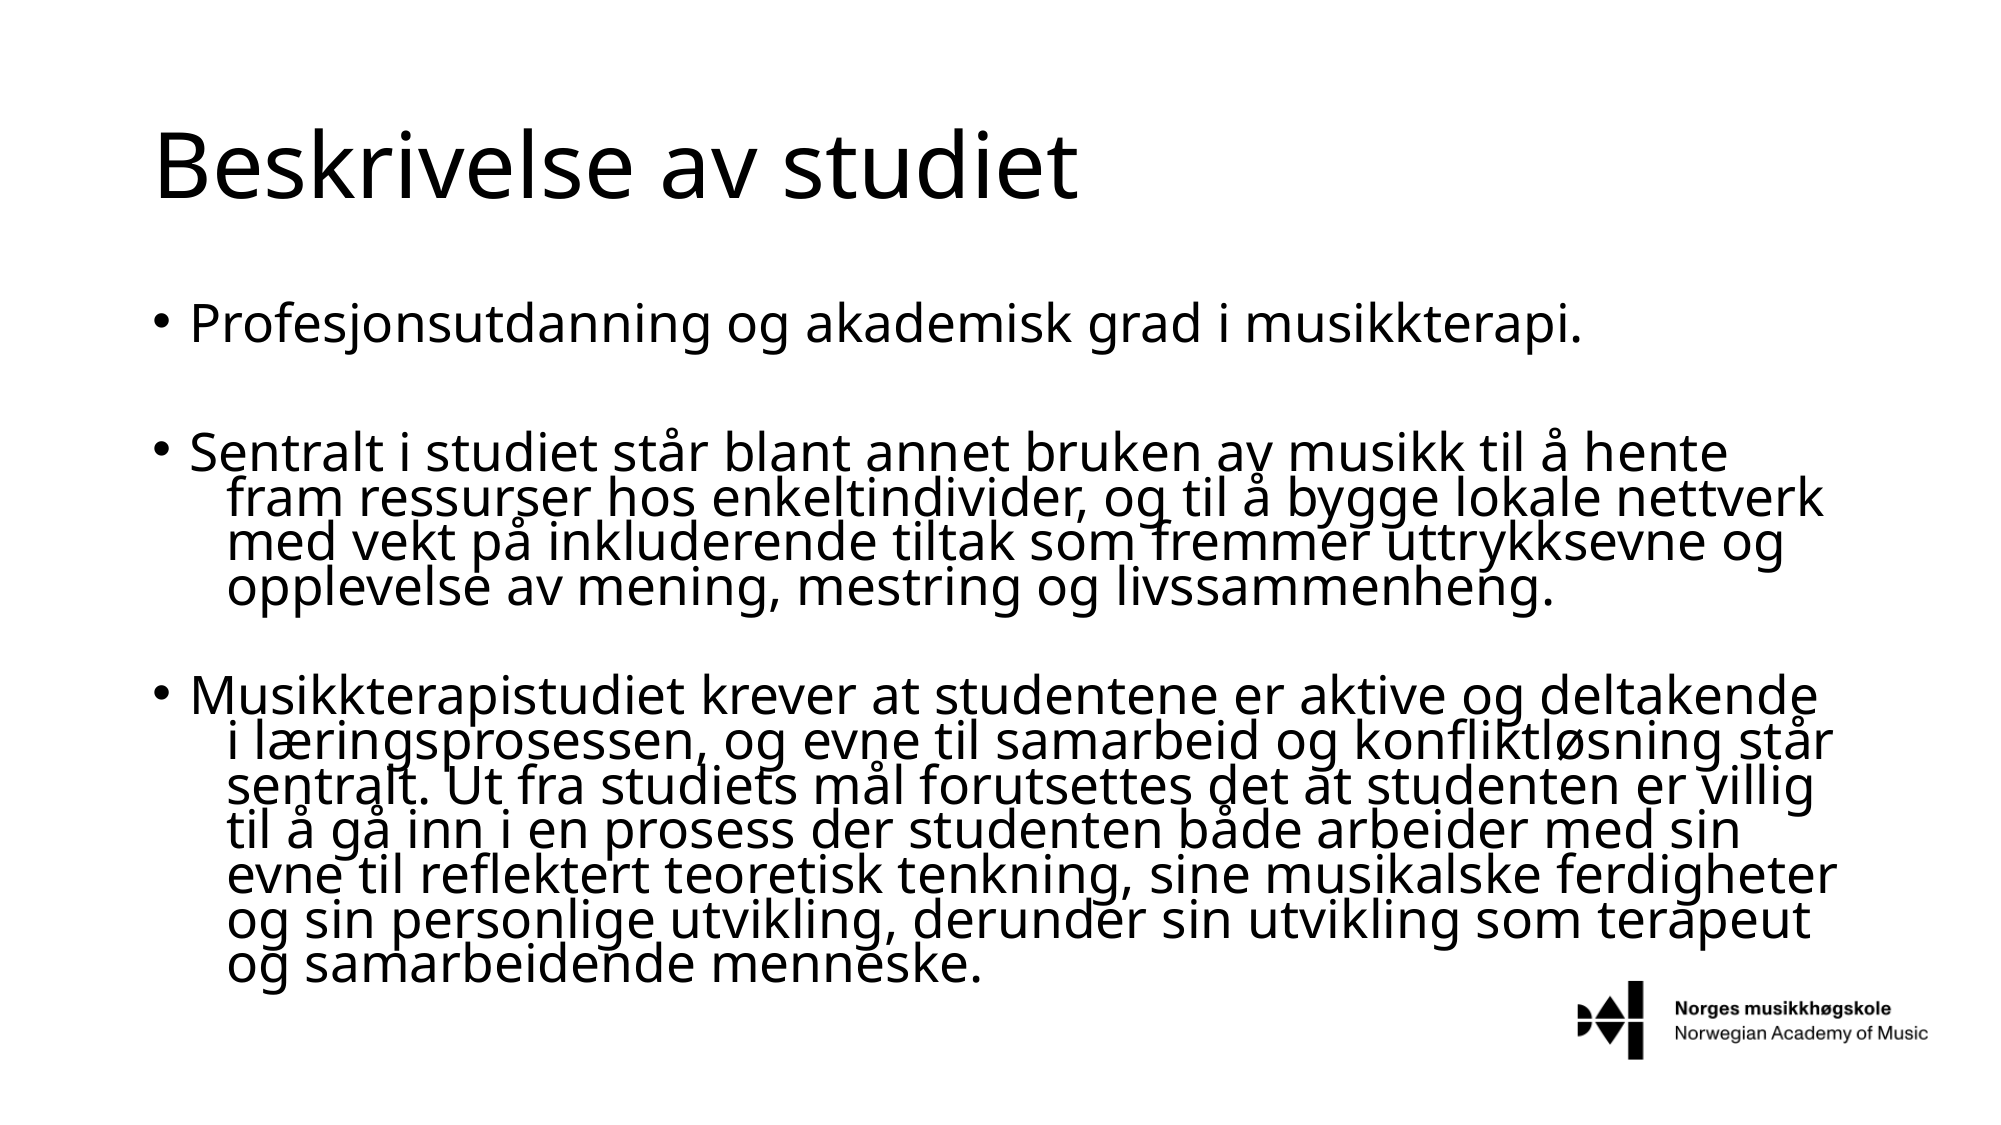

# Beskrivelse av studiet
Profesjonsutdanning og akademisk grad i musikkterapi.
Sentralt i studiet står blant annet bruken av musikk til å hente fram ressurser hos enkeltindivider, og til å bygge lokale nettverk med vekt på inkluderende tiltak som fremmer uttrykksevne og opplevelse av mening, mestring og livssammenheng.
Musikkterapistudiet krever at studentene er aktive og deltakende i lærings­prosessen, og evne til samarbeid og konfliktløsning står sentralt. Ut fra studiets mål forutsettes det at studenten er villig til å gå inn i en prosess der studenten både arbeider med sin evne til reflektert teoretisk tenkning, sine musikalske ferdigheter og sin personlige utvikling, derunder sin utvikling som terapeut og samarbeidende menneske.